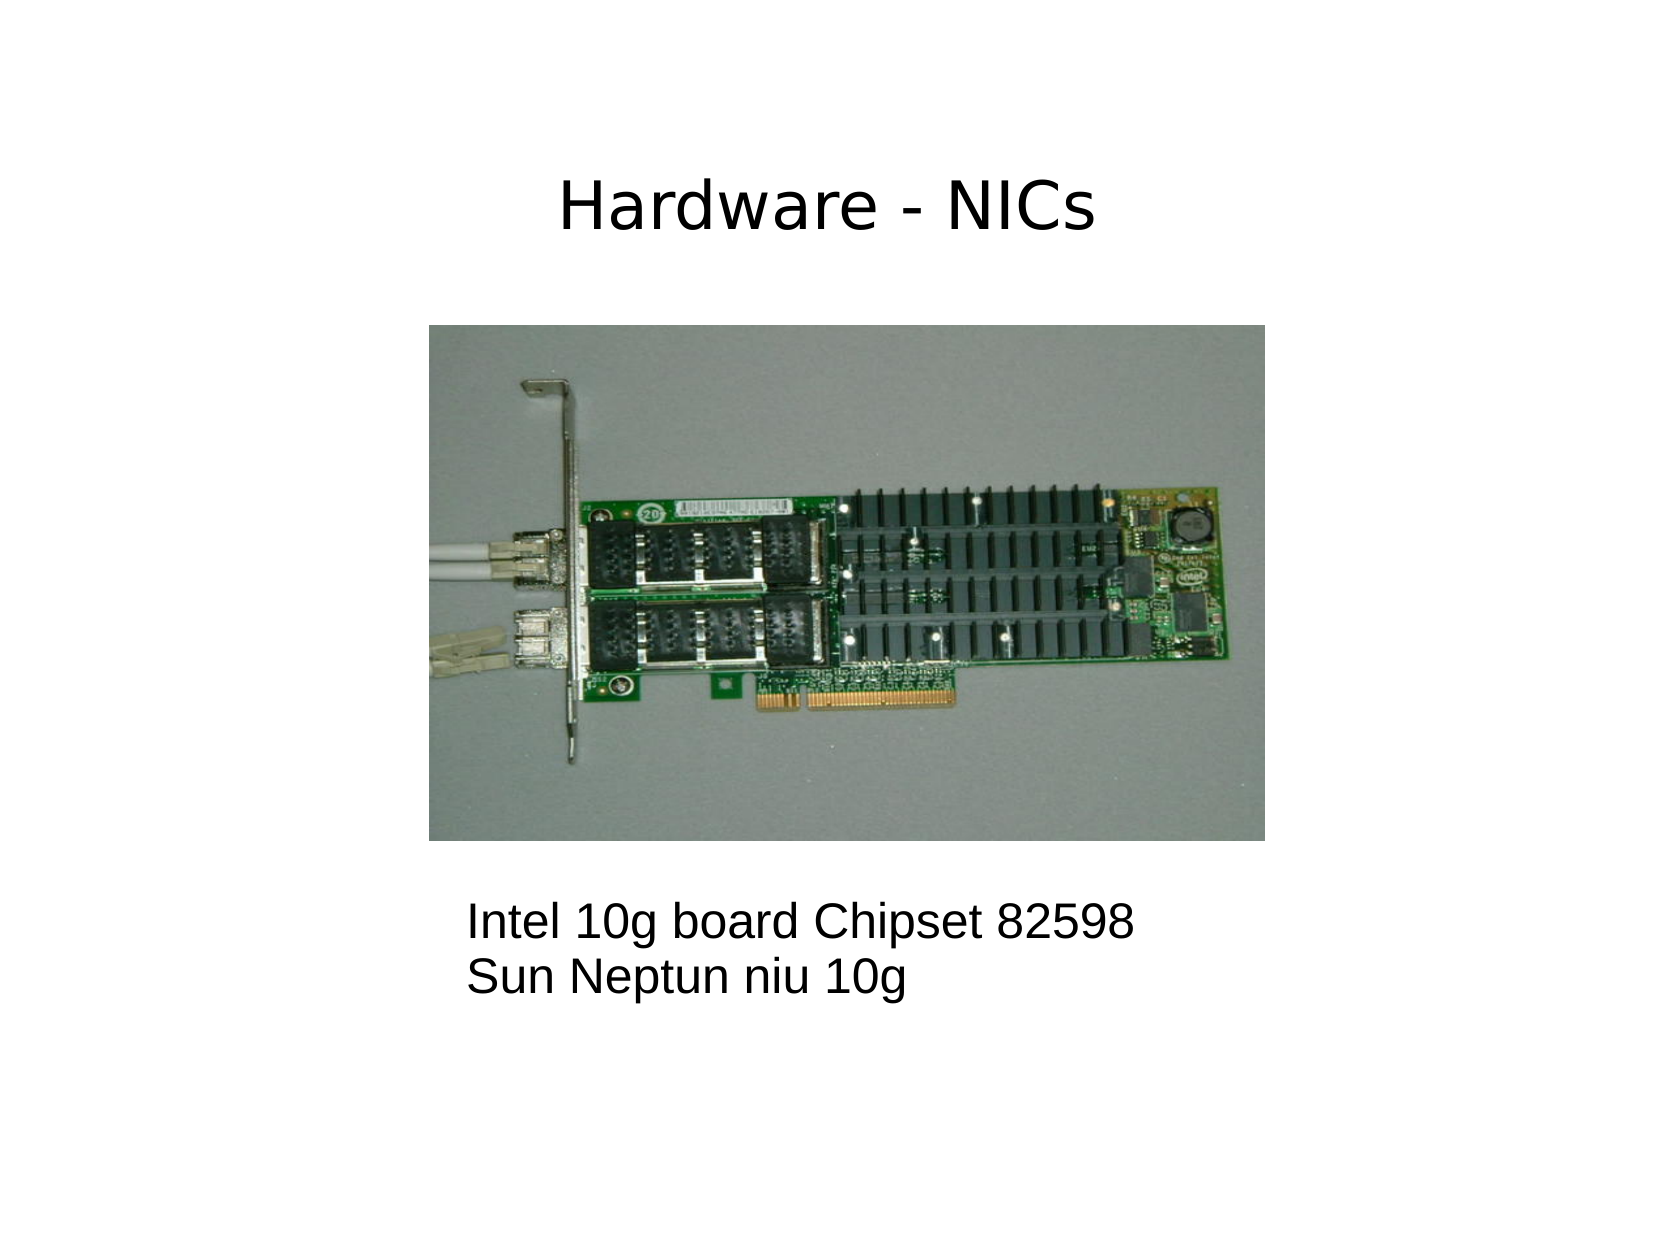

# Hardware - NICs
Intel 10g board Chipset 82598
Sun Neptun niu 10g